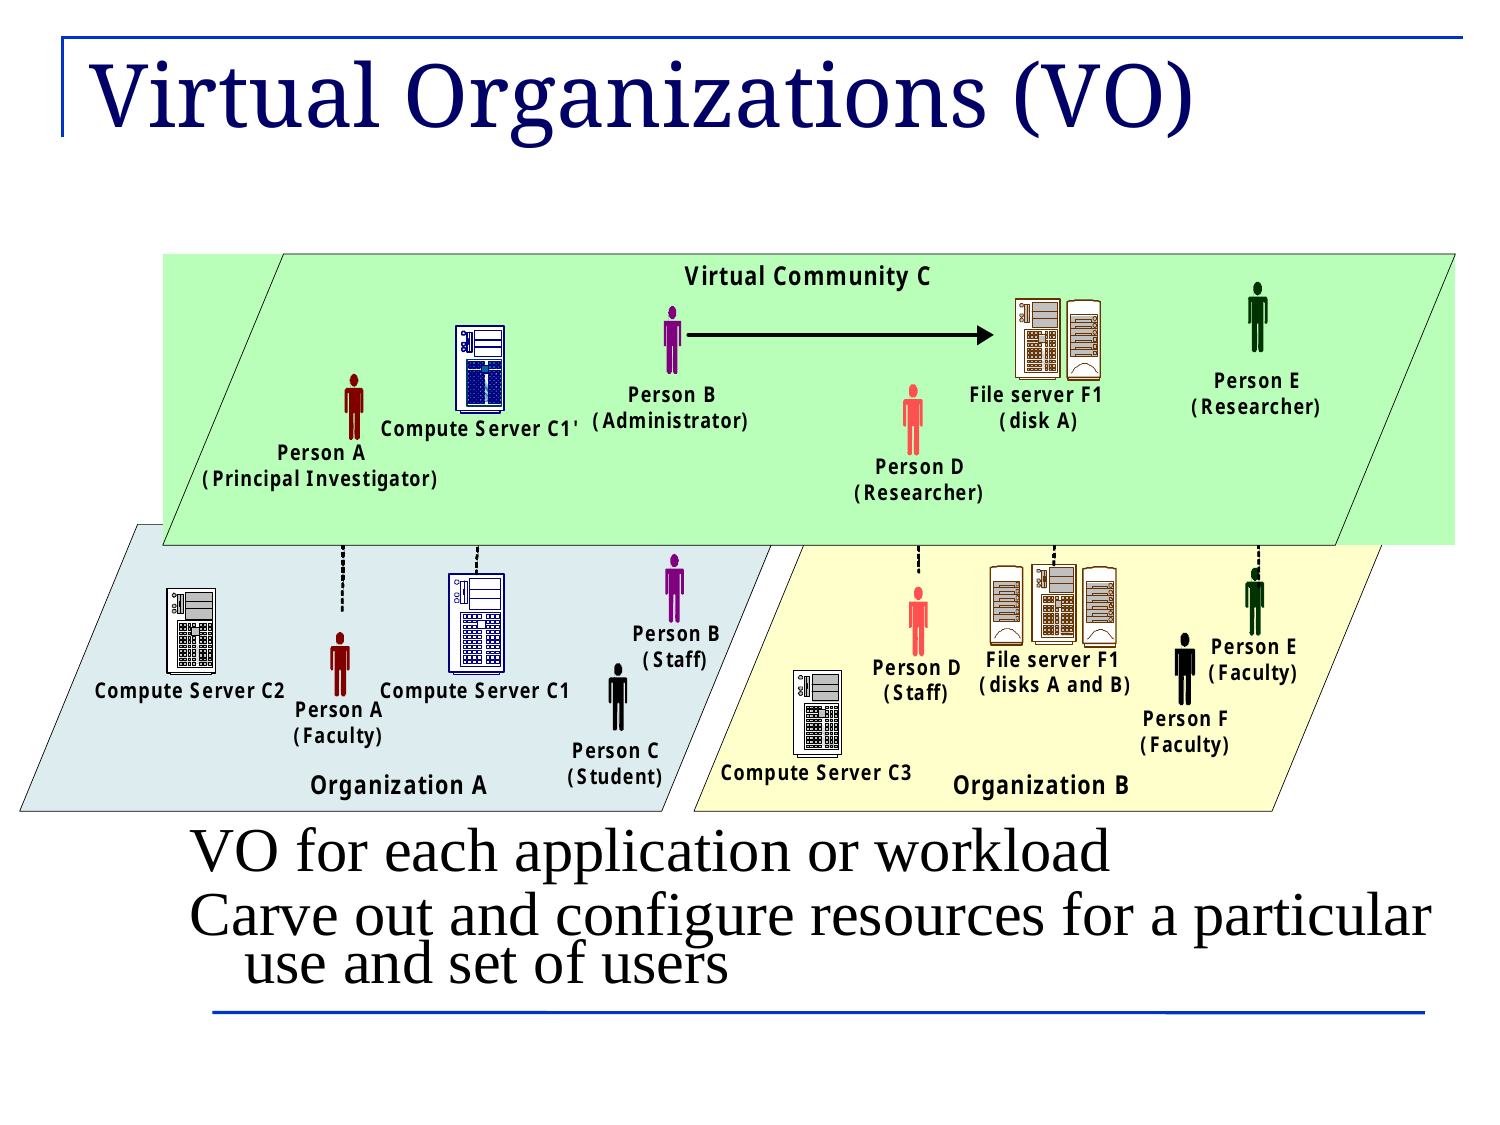

# Virtual Organizations (VO)
VO for each application or workload
Carve out and configure resources for a particular use and set of users